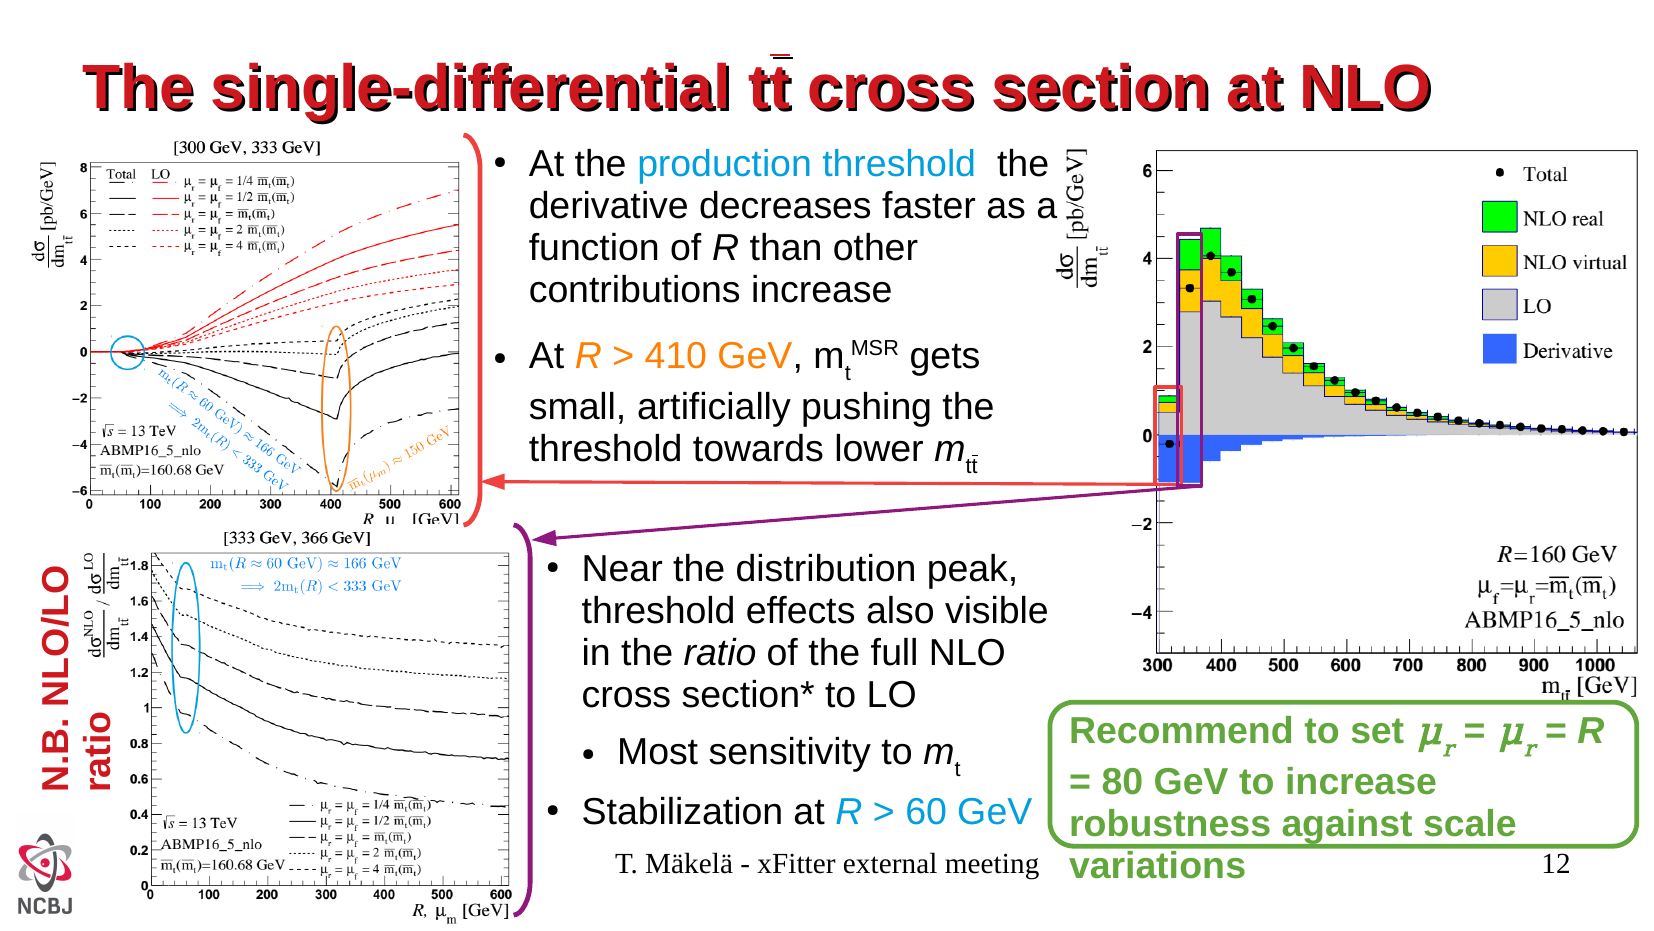

# The single-differential tt cross section at NLO
At the production threshold, the derivative decreases faster as a function of R than other contributions increase
At R > 410 GeV, mtMSR gets small, artificially pushing the threshold towards lower mtt
Near the distribution peak, threshold effects also visible in the ratio of the full NLO cross section* to LO
Most sensitivity to mt
Stabilization at R > 60 GeV
N.B. NLO/LO ratio
Recommend to set μr = μr = R = 80 GeV to increase robustness against scale variations
4.5.2023
T. Mäkelä - xFitter external meeting
12